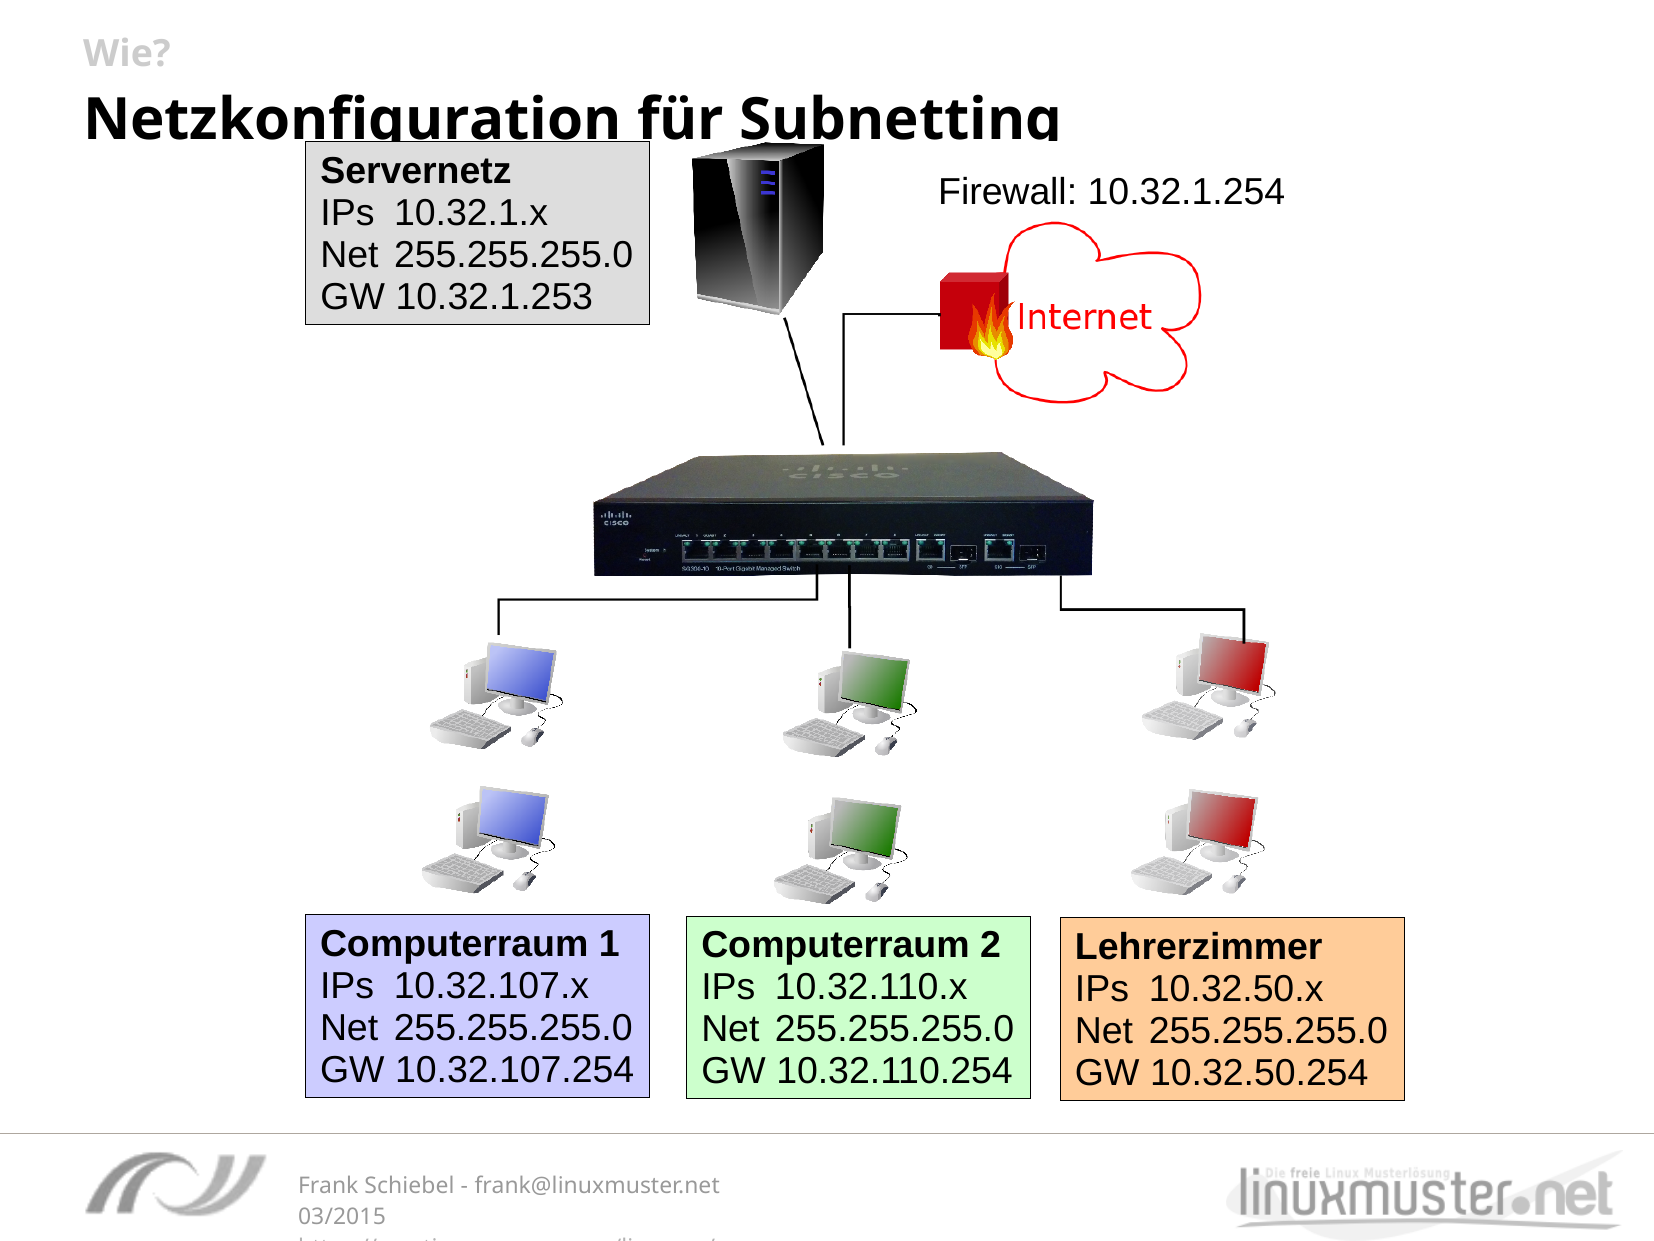

Wie?
Netzkonfiguration für Subnetting
Servernetz
IPs 	10.32.1.x
Net 	255.255.255.0
GW 10.32.1.253
Servernetz
IPs 	10.32.1.x
Net 	255.255.255.0
GW 10.32.1.253
Firewall: 10.32.1.254
Computerraum 1
IPs 	10.32.107.x
Net 	255.255.255.0
GW 10.32.107.254
Computerraum 2
IPs 	10.32.110.x
Net 	255.255.255.0
GW 10.32.110.254
Lehrerzimmer
IPs 	10.32.50.x
Net 	255.255.255.0
GW 10.32.50.254